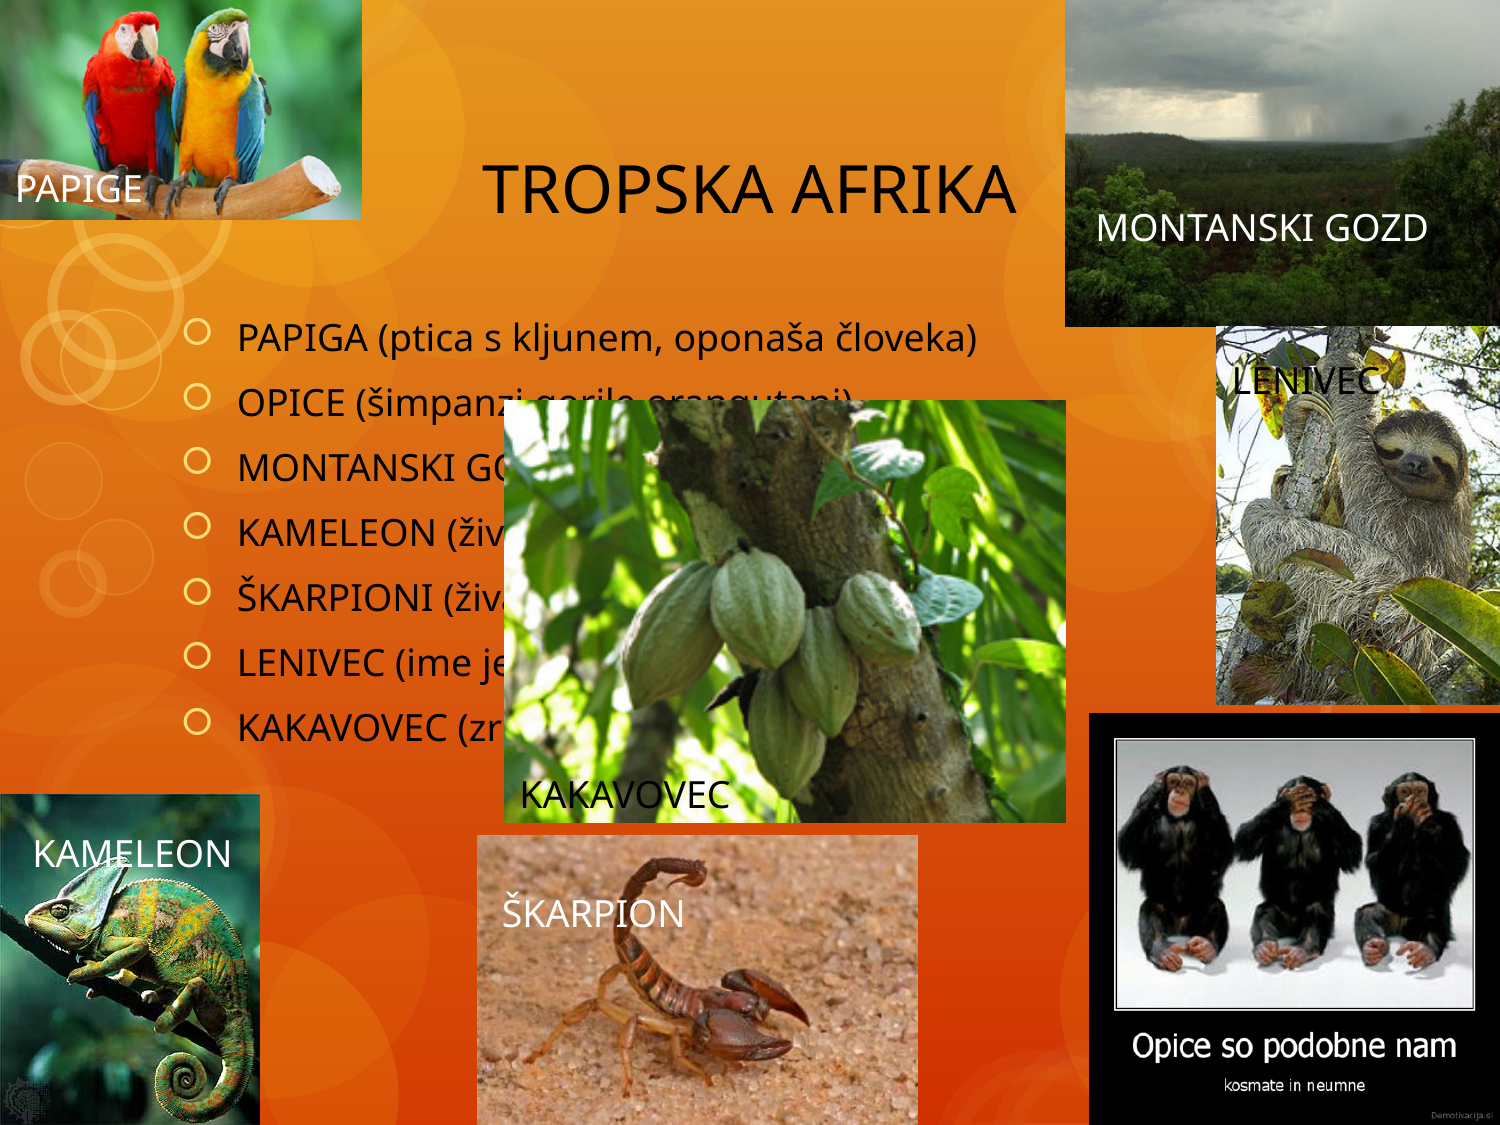

# TROPSKA AFRIKA
PAPIGE
MONTANSKI GOZD
PAPIGA (ptica s kljunem, oponaša človeka)
OPICE (šimpanzi,gorile,orangutani)
MONTANSKI GOZD (kafra,fige,bambus)
KAMELEON (žival ki spreminja barvo)
ŠKARPIONI (žival, ki ima zavit rep ter strup)
LENIVEC (ime je dobil zaradi njegove lenobe)
KAKAVOVEC (zrna ki predelujejo čokolado)
LENIVEC
KAKAVOVEC
KAMELEON
ŠKARPION